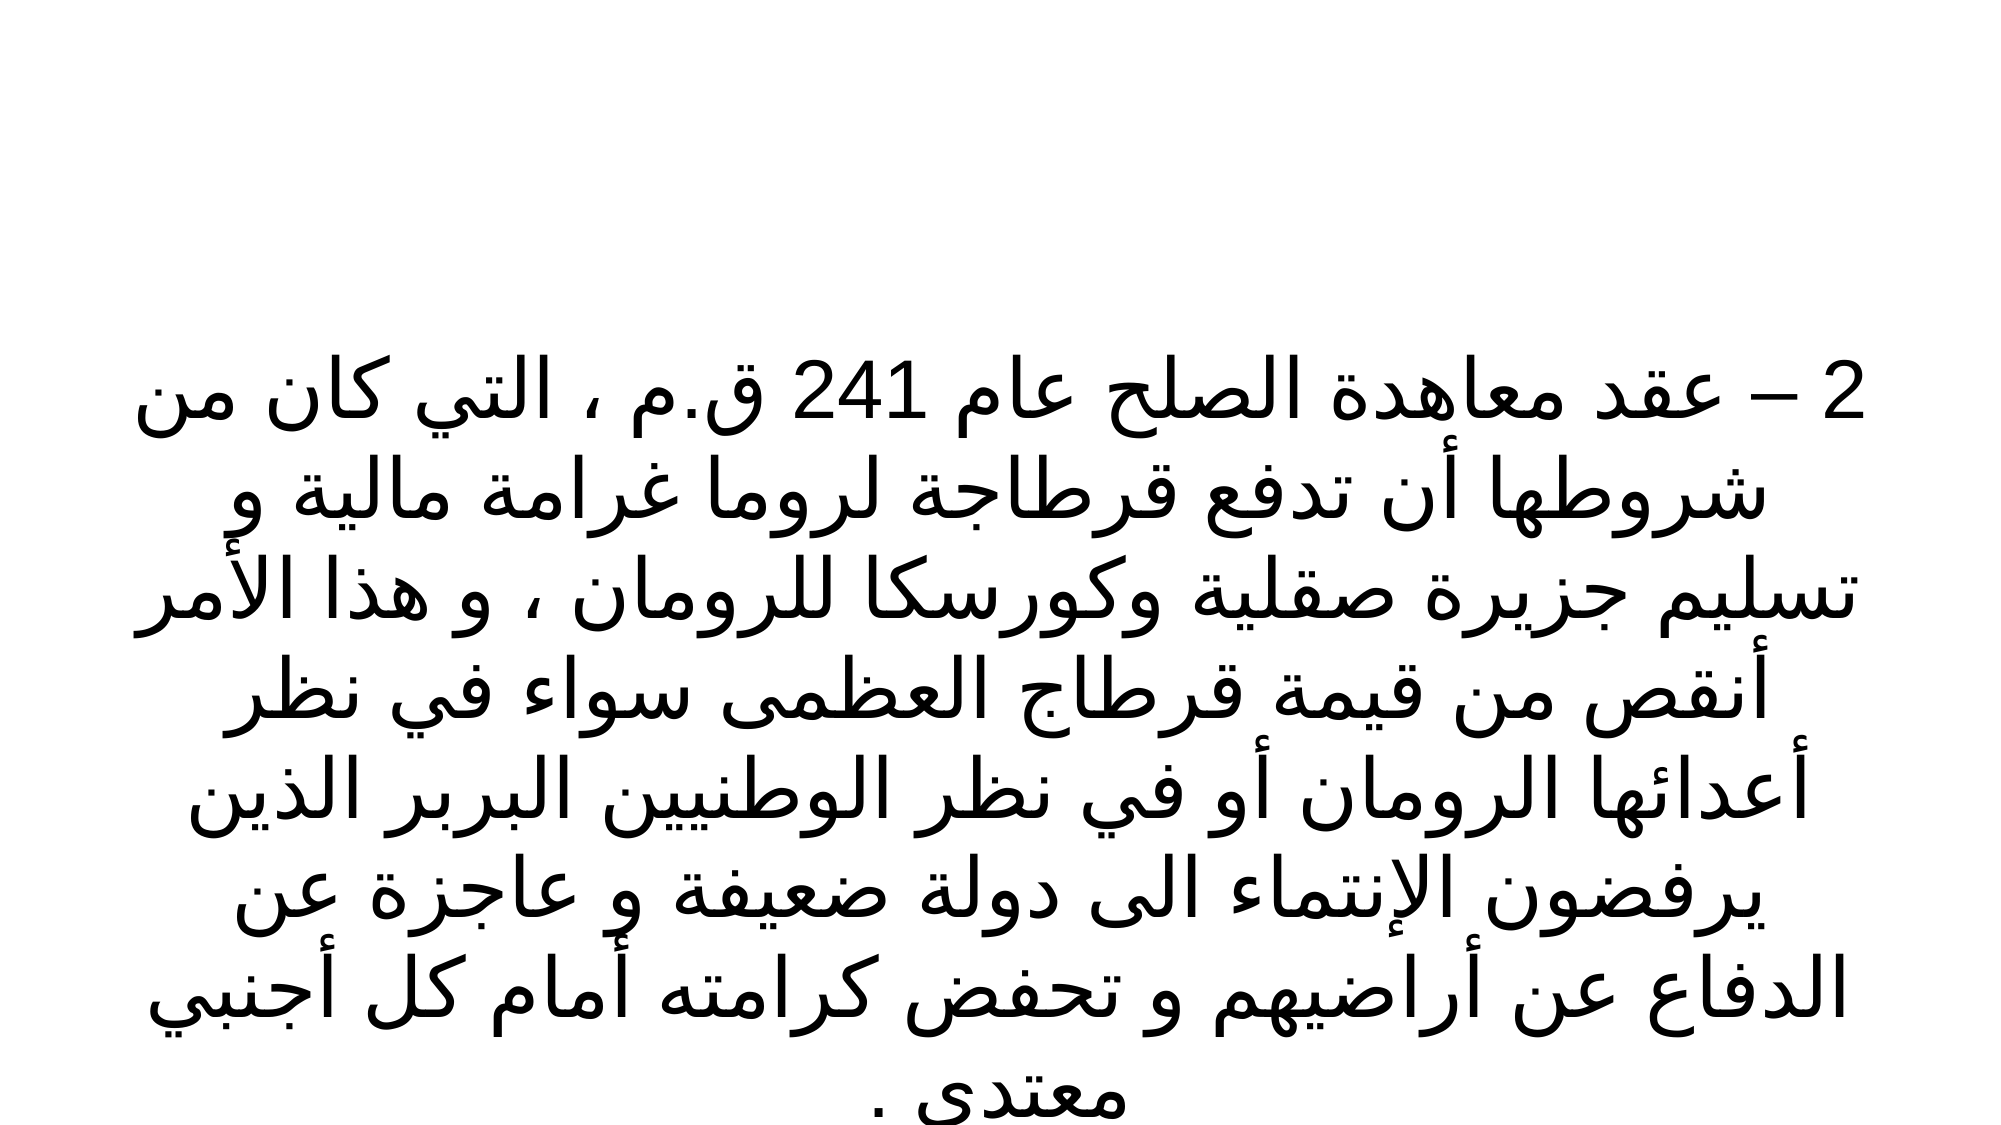

2 – عقد معاهدة الصلح عام 241 ق.م ، التي كان من شروطها أن تدفع قرطاجة لروما غرامة مالية و تسليم جزيرة صقلية وكورسكا للرومان ، و هذا الأمر أنقص من قيمة قرطاج العظمى سواء في نظر أعدائها الرومان أو في نظر الوطنيين البربر الذين يرفضون الإنتماء الى دولة ضعيفة و عاجزة عن الدفاع عن أراضيهم و تحفض كرامته أمام كل أجنبي معتدي .